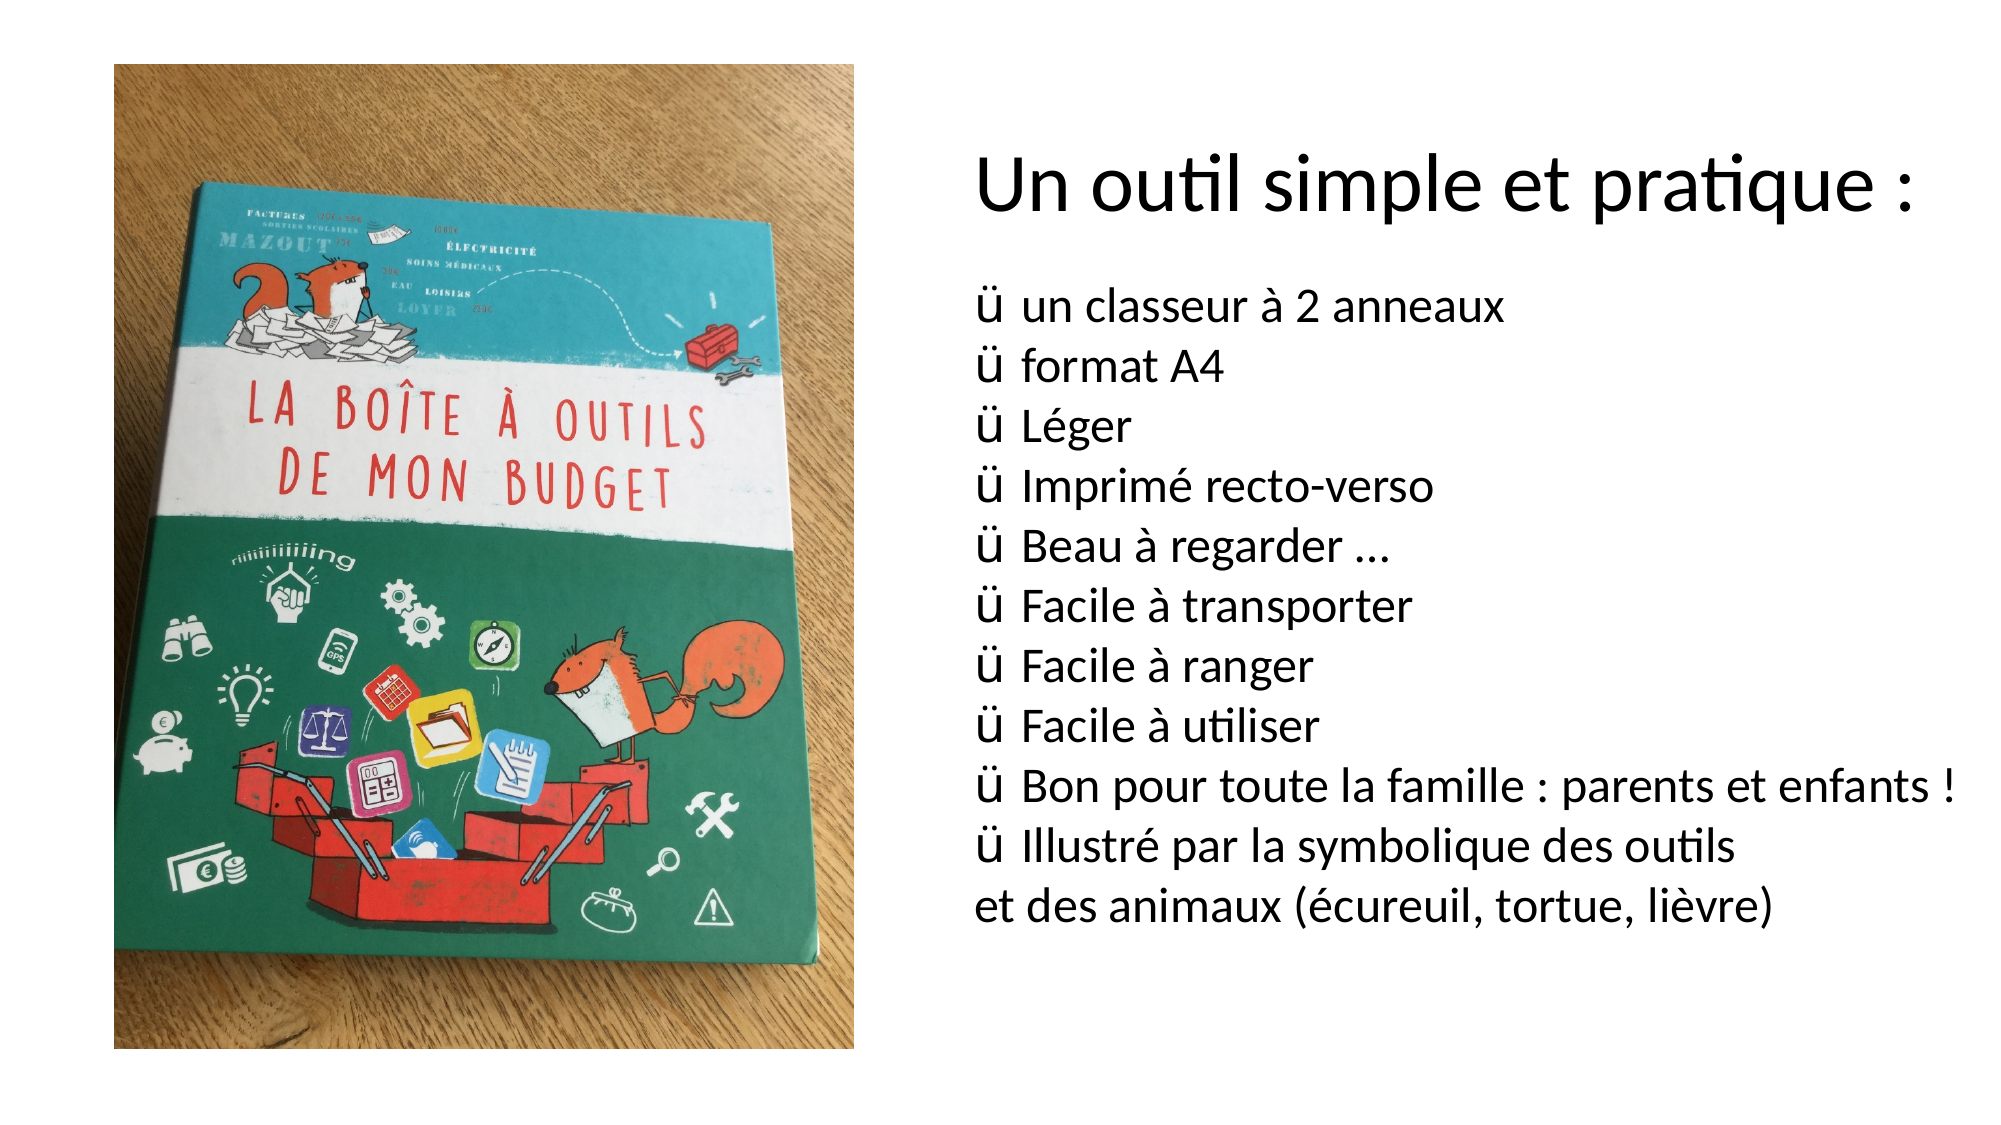

Un outil simple et pratique :
un classeur à 2 anneaux
format A4
Léger
Imprimé recto-verso
Beau à regarder …
Facile à transporter
Facile à ranger
Facile à utiliser
Bon pour toute la famille : parents et enfants !
Illustré par la symbolique des outils
et des animaux (écureuil, tortue, lièvre)